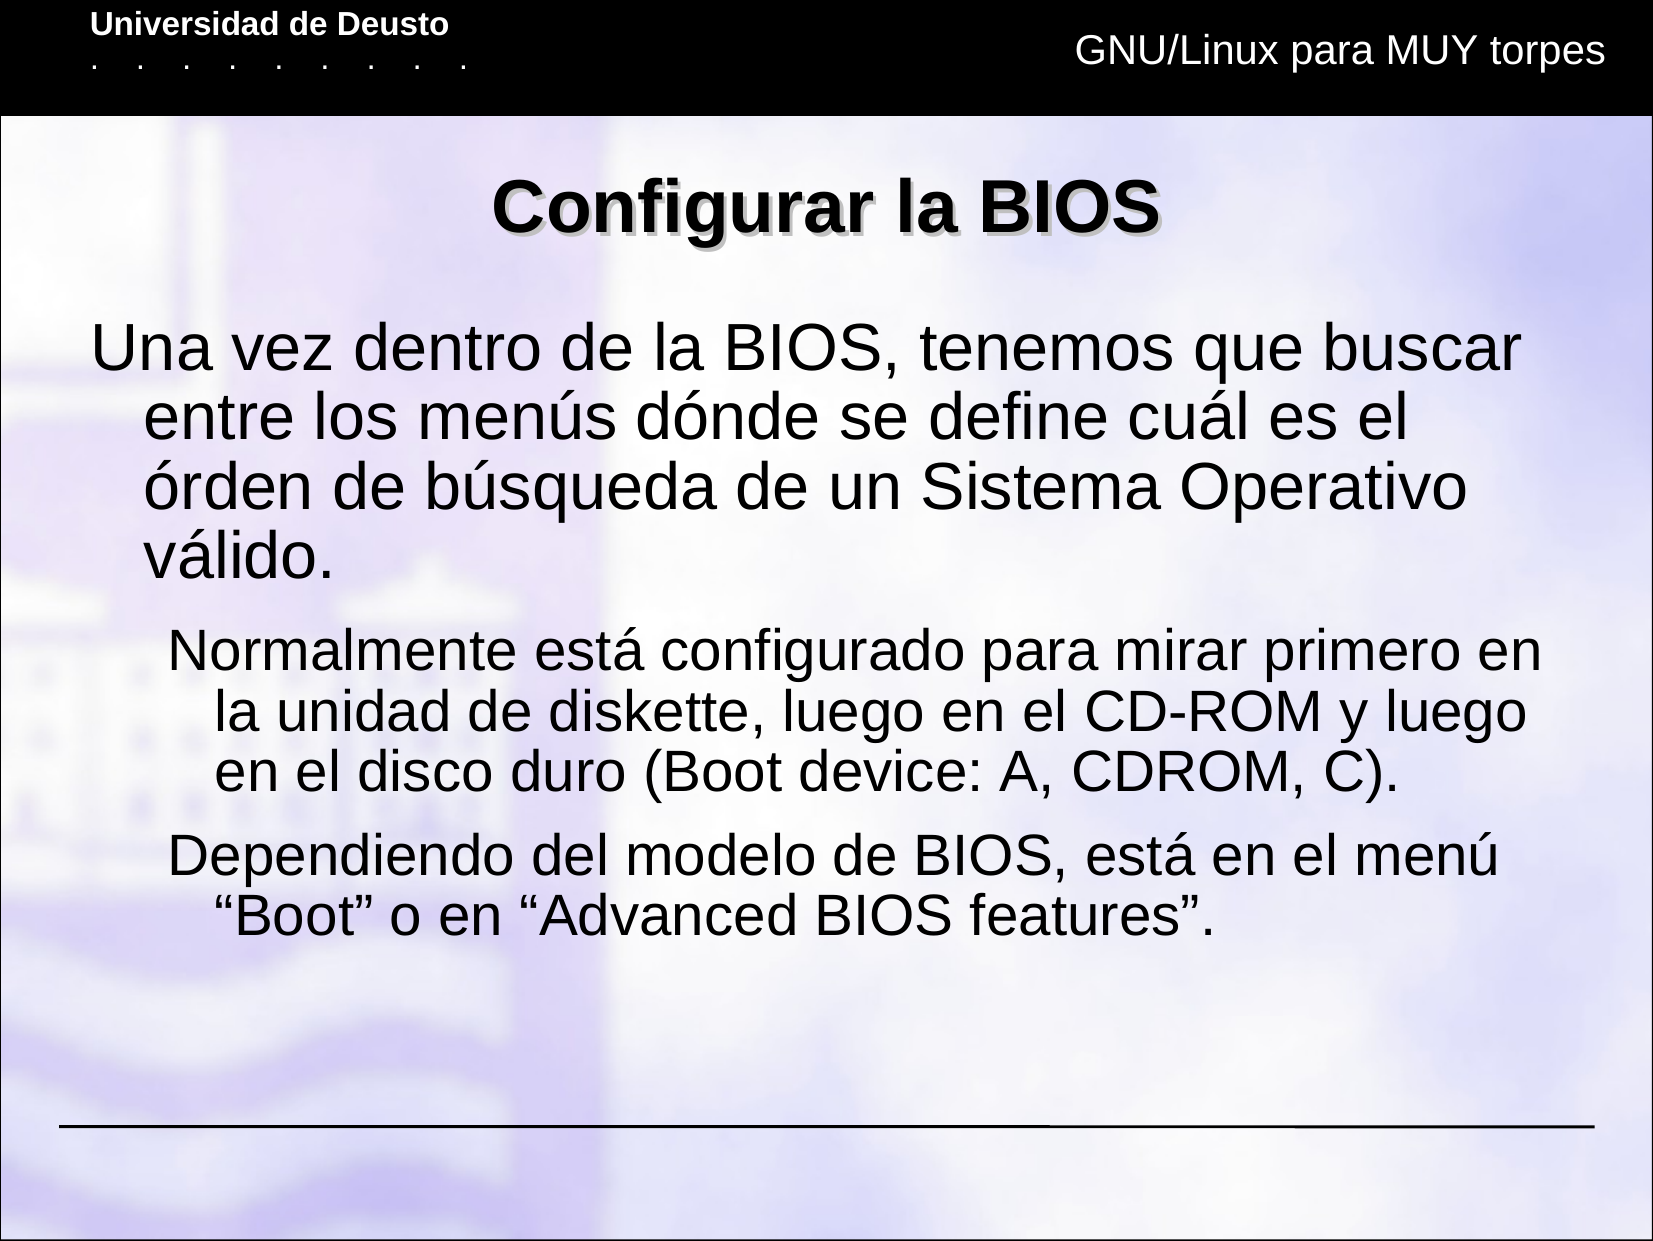

# Configurar la BIOS
Una vez dentro de la BIOS, tenemos que buscar entre los menús dónde se define cuál es el órden de búsqueda de un Sistema Operativo válido.
Normalmente está configurado para mirar primero en la unidad de diskette, luego en el CD-ROM y luego en el disco duro (Boot device: A, CDROM, C).
Dependiendo del modelo de BIOS, está en el menú “Boot” o en “Advanced BIOS features”.